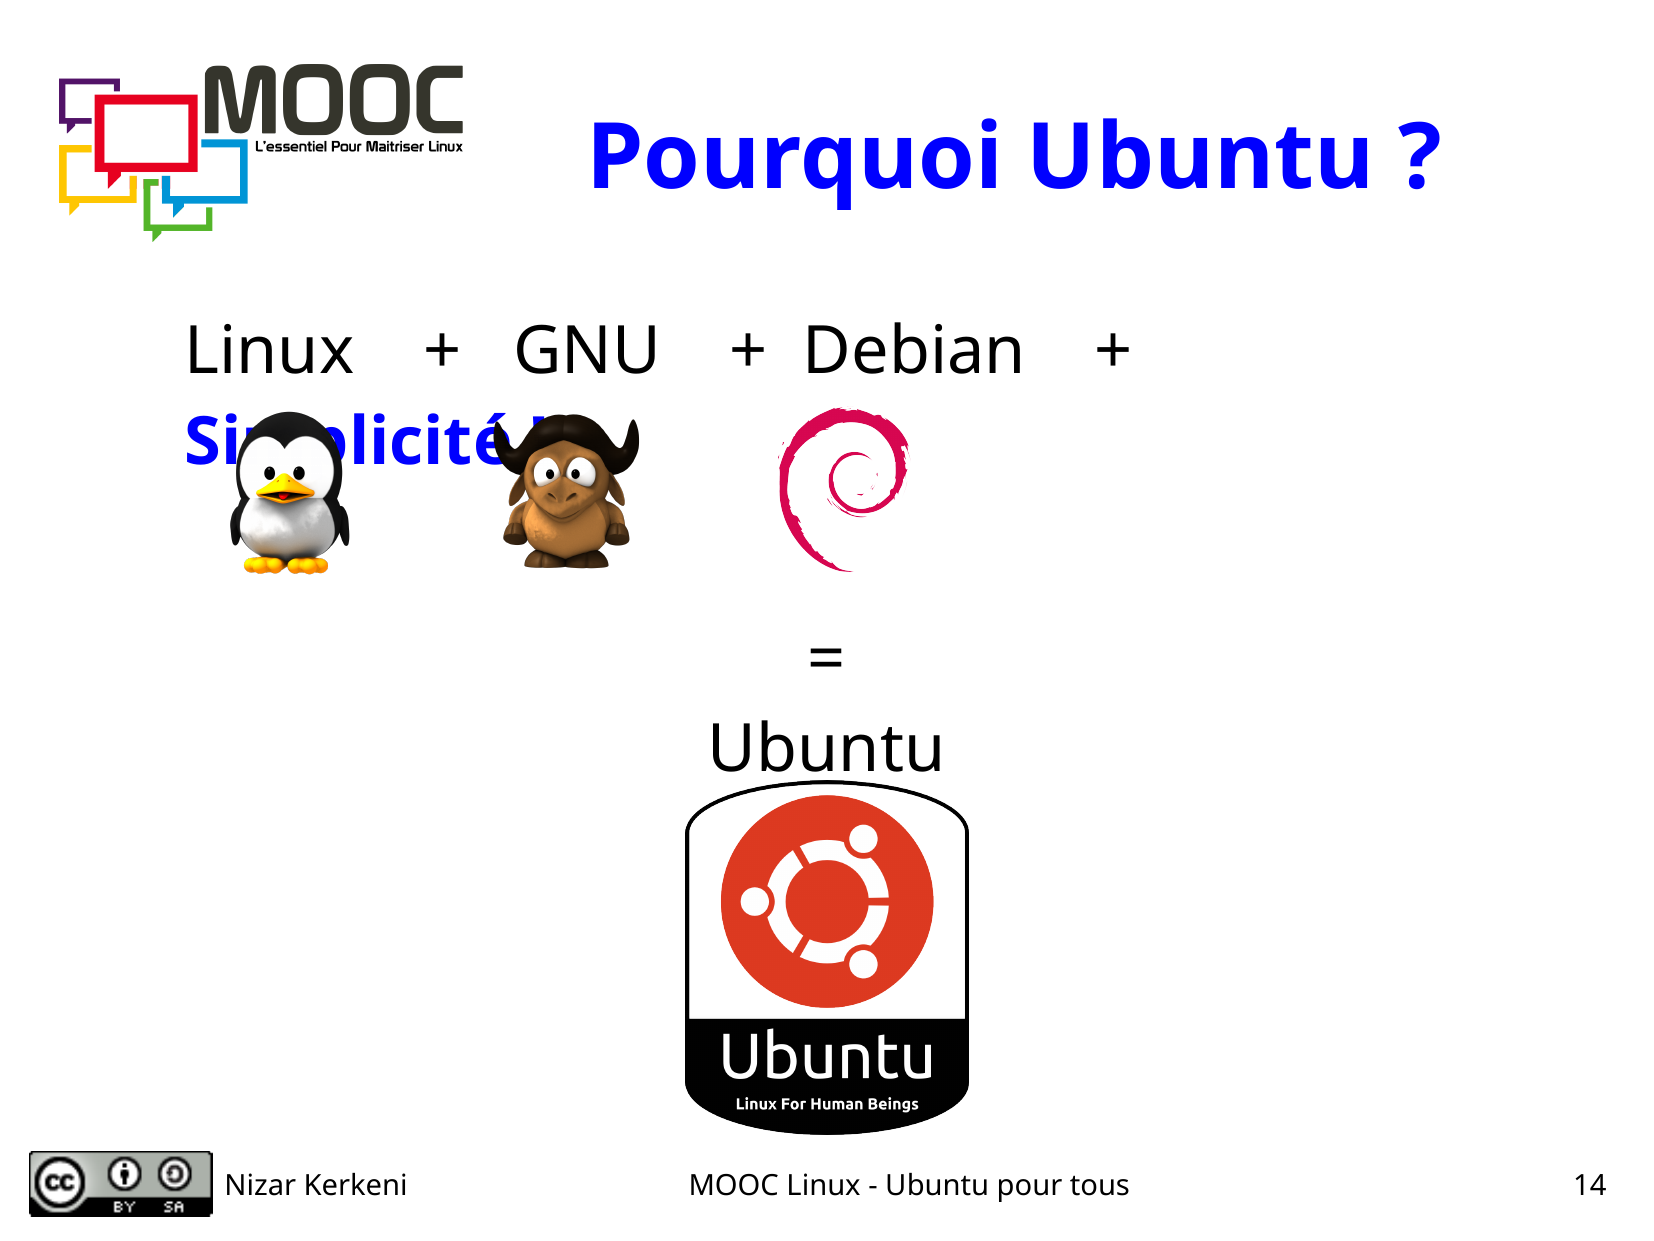

# Pourquoi Ubuntu ?
Linux + GNU + Debian + Simplicité !
=
Ubuntu
MOOC Linux - Ubuntu pour tous
14